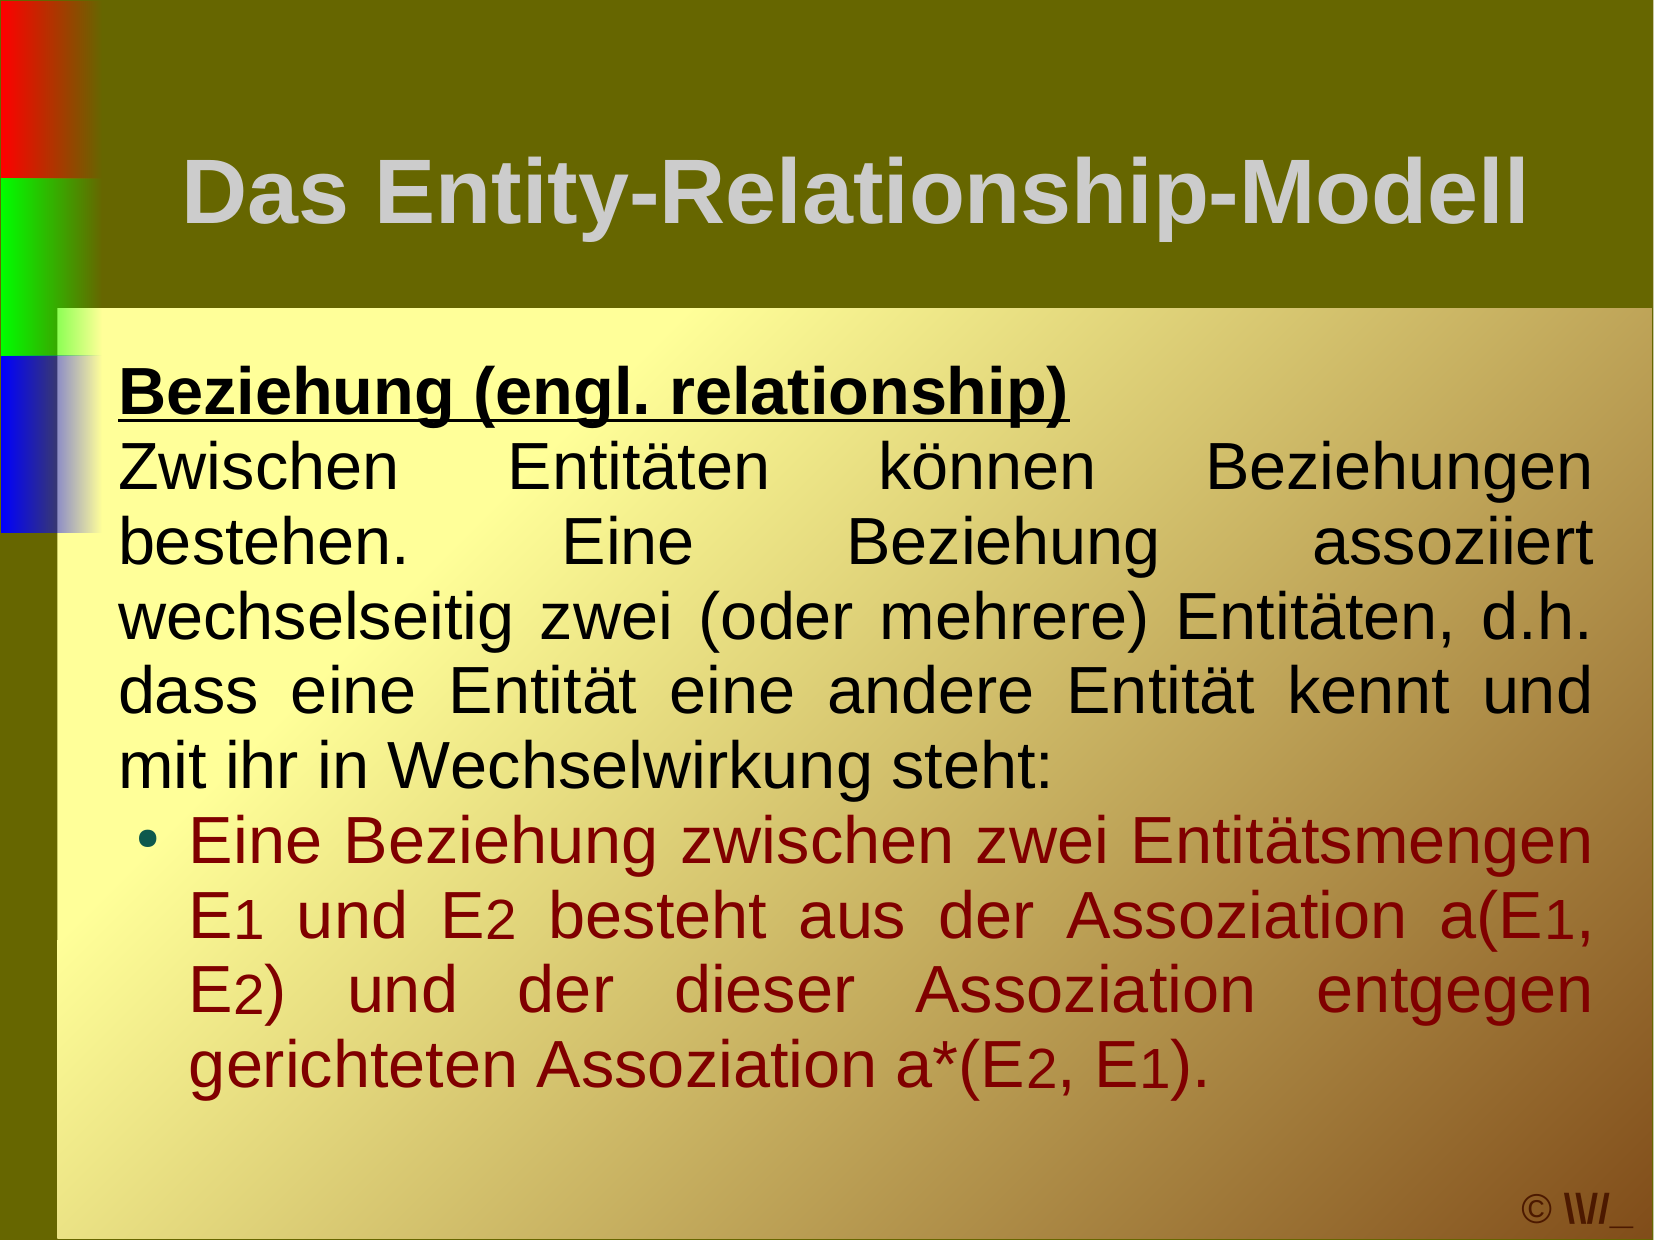

# Das Entity-Relationship-Modell
Beziehung (engl. relationship)
Zwischen Entitäten können Beziehungen bestehen. Eine Beziehung assoziiert wechselseitig zwei (oder mehrere) Entitäten, d.h. dass eine Entität eine andere Entität kennt und mit ihr in Wechselwirkung steht:
Eine Beziehung zwischen zwei Entitätsmengen E1 und E2 besteht aus der Assoziation a(E1, E2) und der dieser Assoziation entgegen gerichteten Assoziation a*(E2, E1).